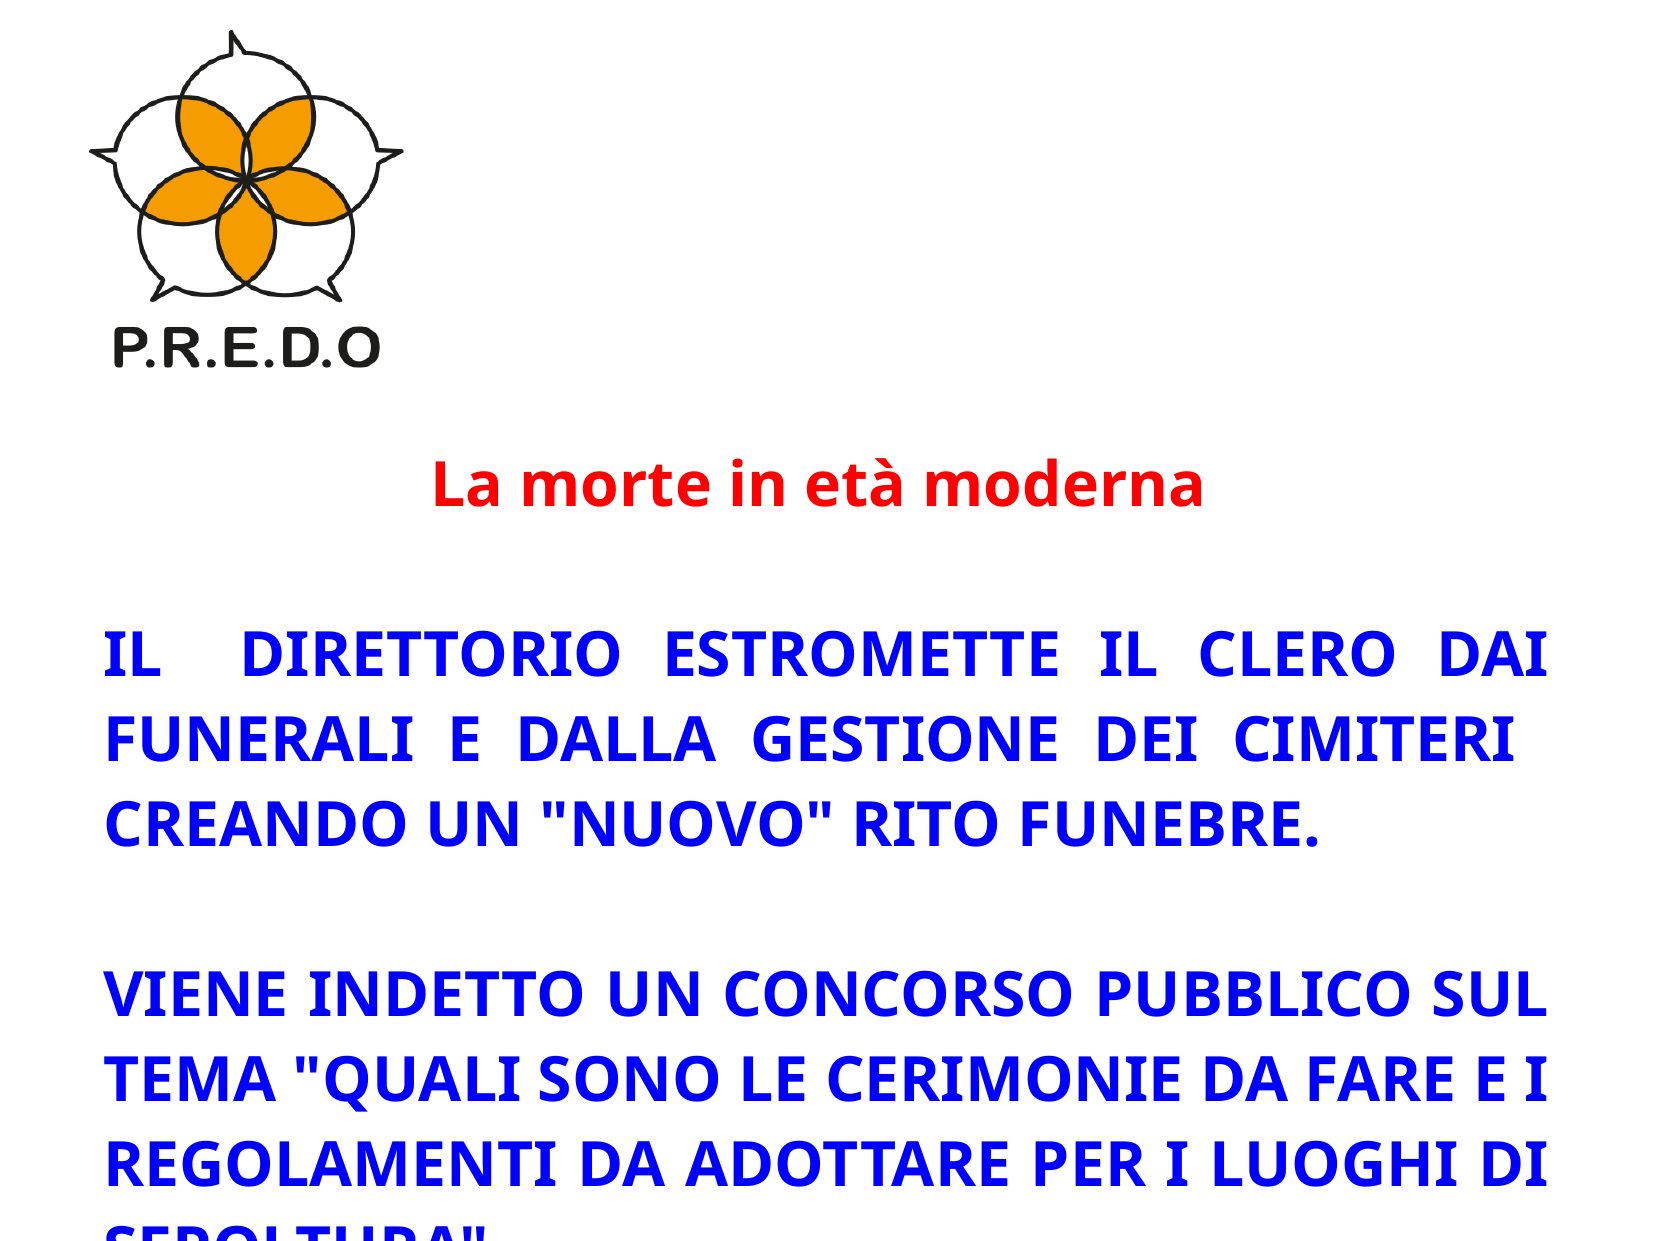

La morte in età moderna
IL DIRETTORIO ESTROMETTE IL CLERO DAI FUNERALI E DALLA GESTIONE DEI CIMITERI CREANDO UN "NUOVO" RITO FUNEBRE.
VIENE INDETTO UN CONCORSO PUBBLICO SUL TEMA "QUALI SONO LE CERIMONIE DA FARE E I REGOLAMENTI DA ADOTTARE PER I LUOGHI DI SEPOLTURA"